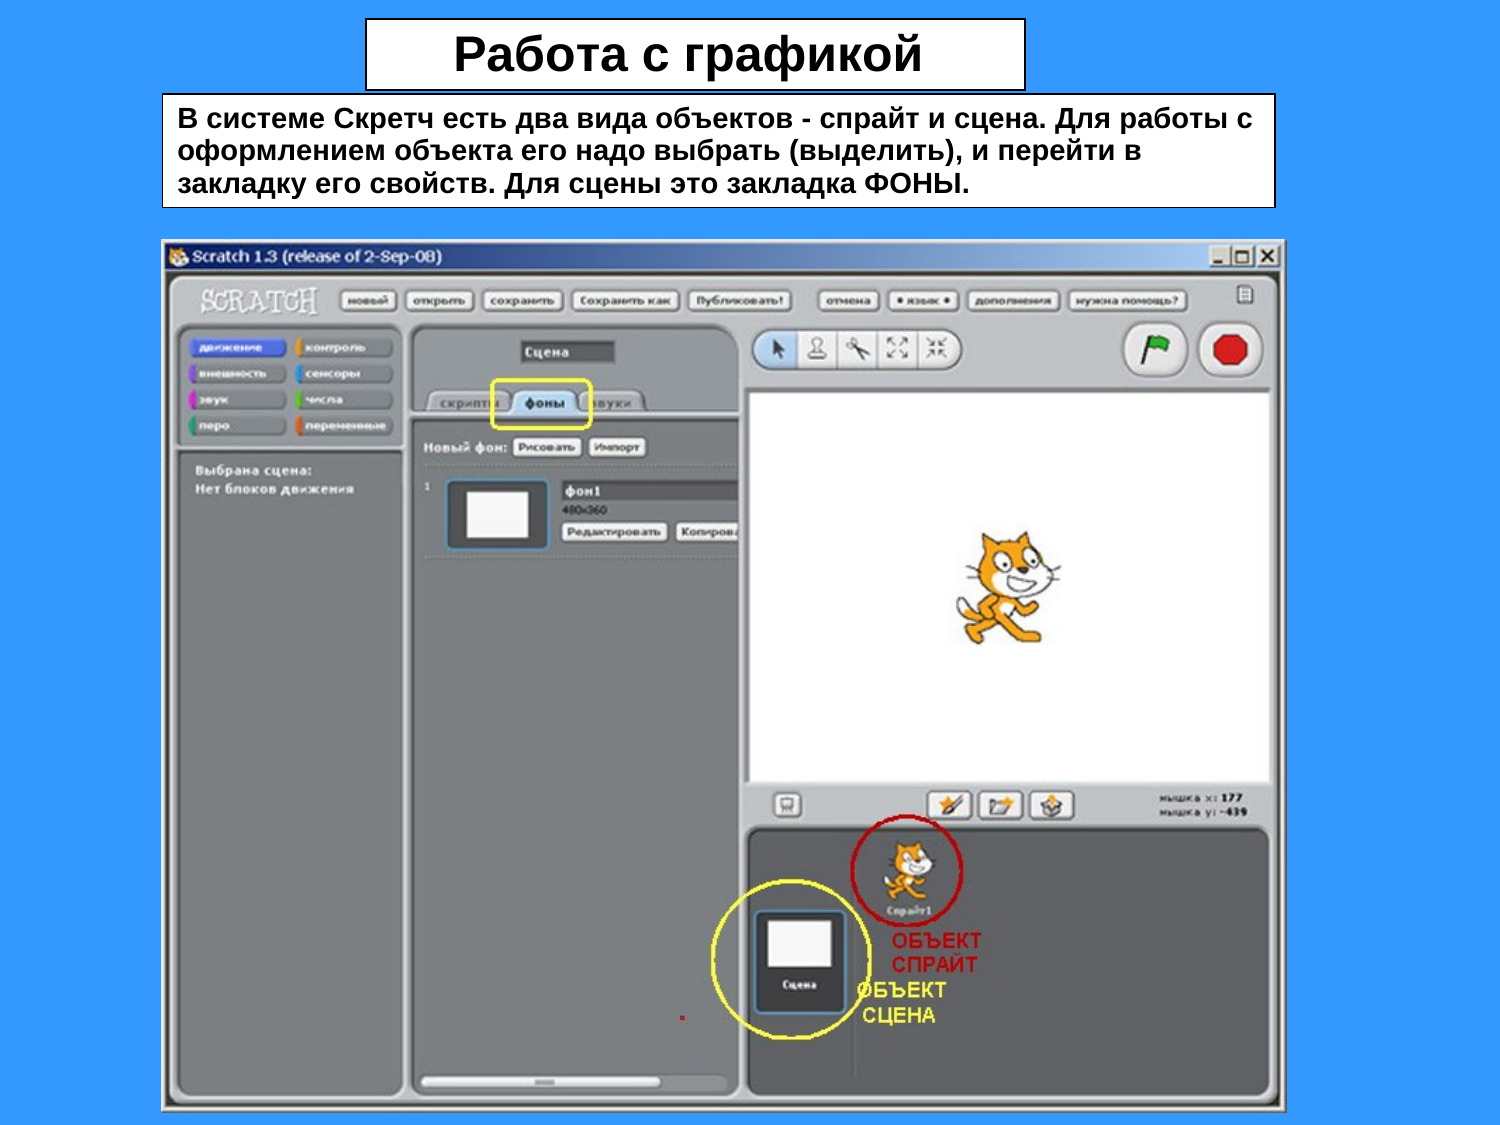

Работа с графикой
В системе Скретч есть два вида объектов - спрайт и сцена. Для работы с оформлением объекта его надо выбрать (выделить), и перейти в закладку его свойств. Для сцены это закладка ФОНЫ.